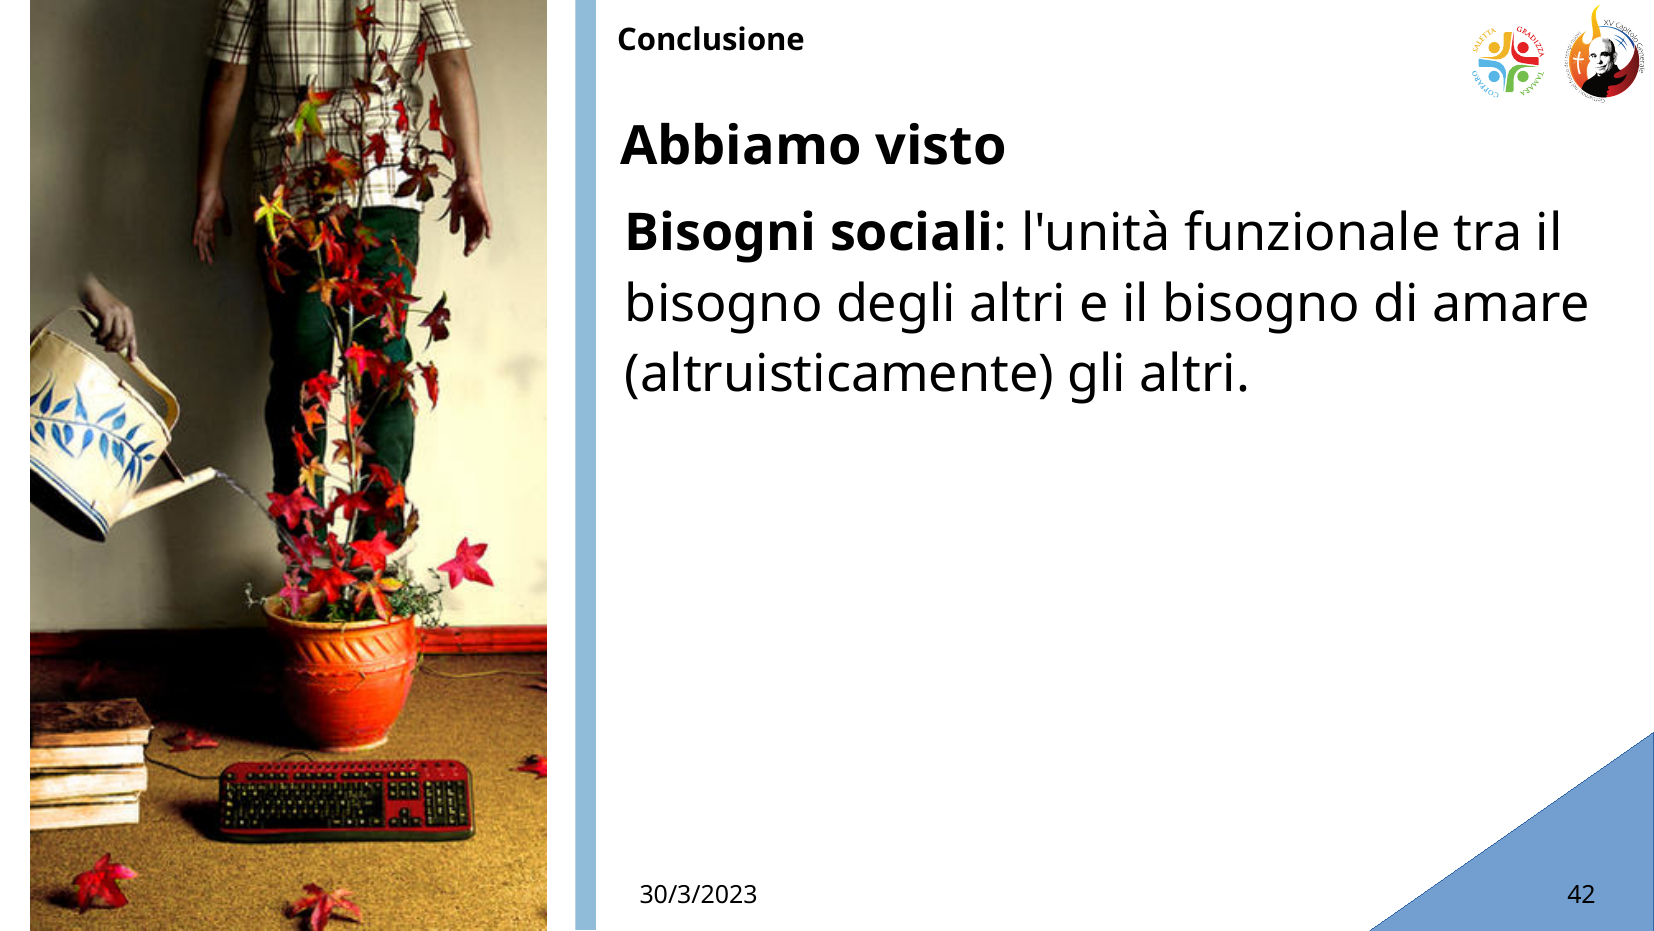

Conclusione
Abbiamo visto
# Bisogni sociali: l'unità funzionale tra il bisogno degli altri e il bisogno di amare (altruisticamente) gli altri.